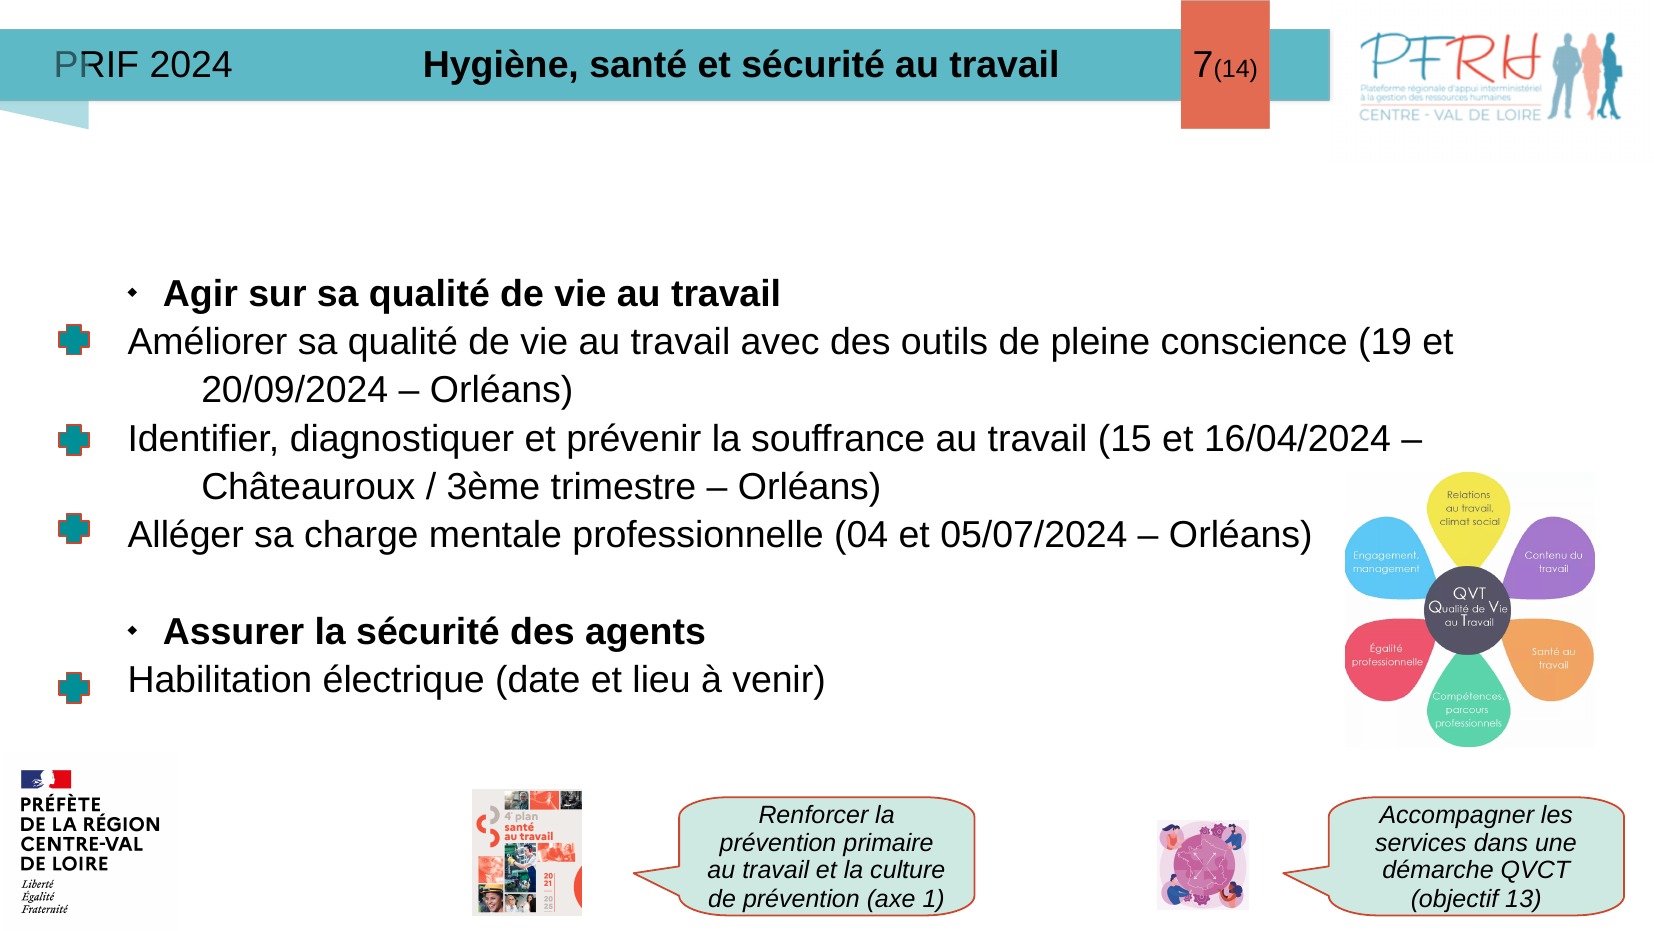

7(14)
PRIF 2024			Hygiène, santé et sécurité au travail
Agir sur sa qualité de vie au travail
Améliorer sa qualité de vie au travail avec des outils de pleine conscience (19 et
	20/09/2024 – Orléans)
Identifier, diagnostiquer et prévenir la souffrance au travail (15 et 16/04/2024 –
	Châteauroux / 3ème trimestre – Orléans)
Alléger sa charge mentale professionnelle (04 et 05/07/2024 – Orléans)
Assurer la sécurité des agents
Habilitation électrique (date et lieu à venir)
Renforcer la prévention primaire au travail et la culture de prévention (axe 1)
Accompagner les services dans une démarche QVCT (objectif 13)